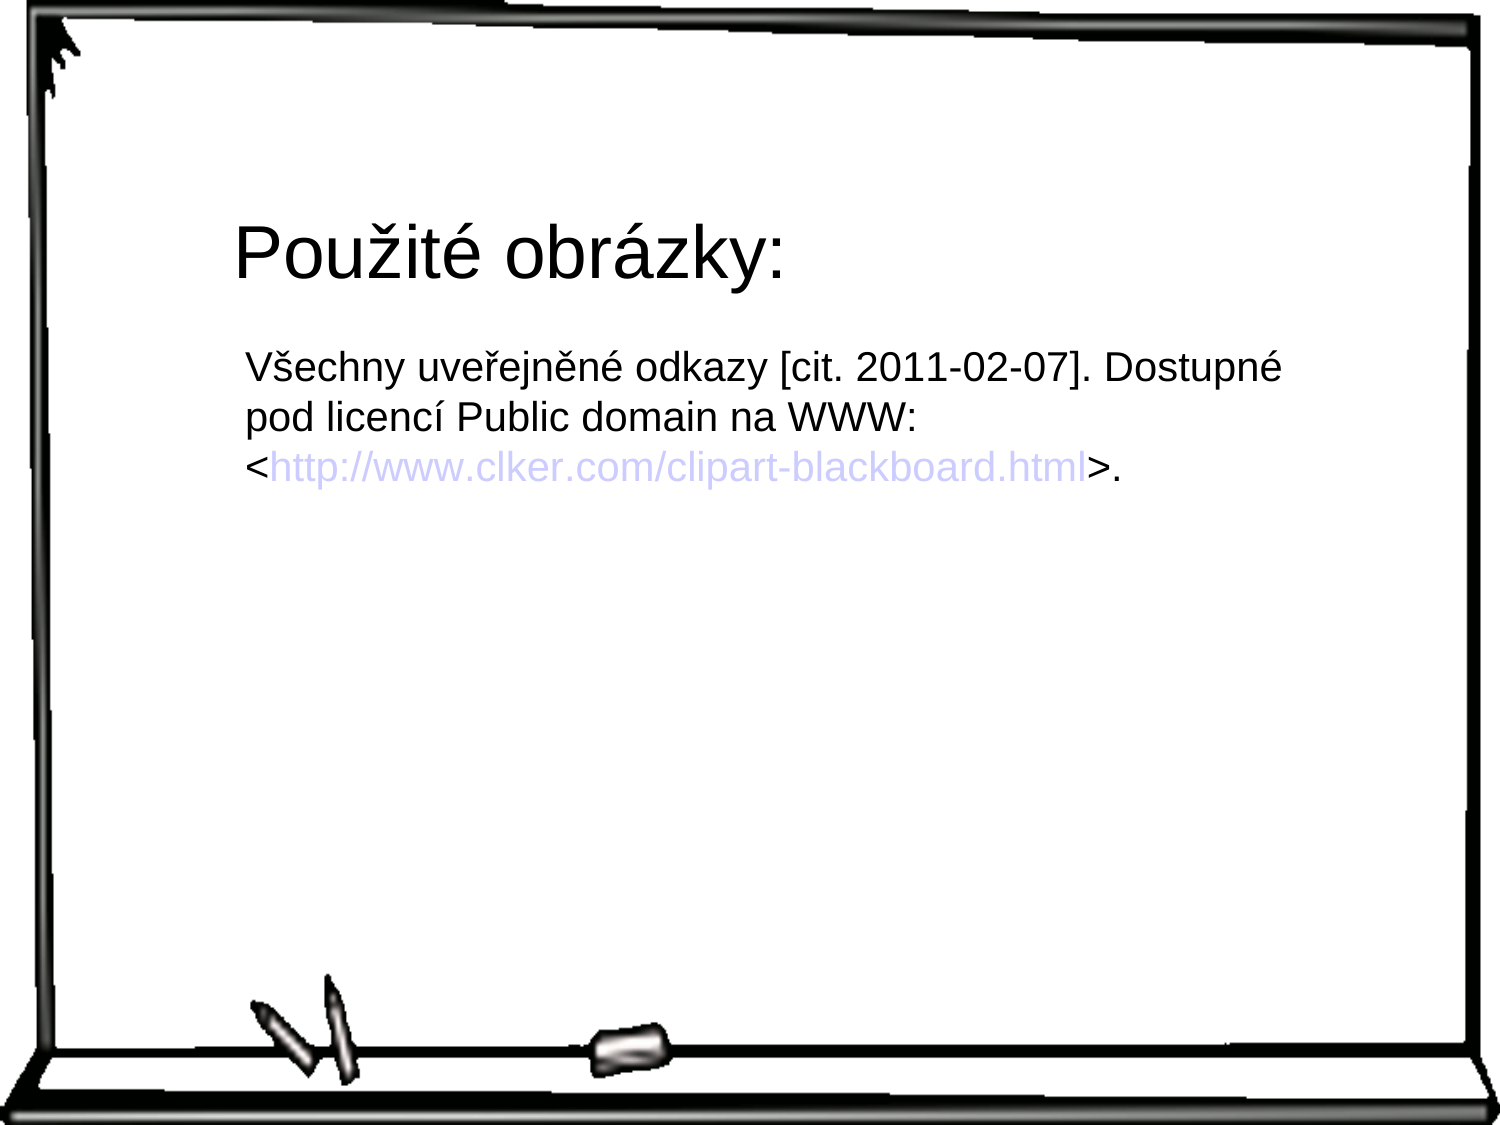

Použité obrázky:
Všechny uveřejněné odkazy [cit. 2011-02-07]. Dostupné pod licencí Public domain na WWW:
<http://www.clker.com/clipart-blackboard.html>.